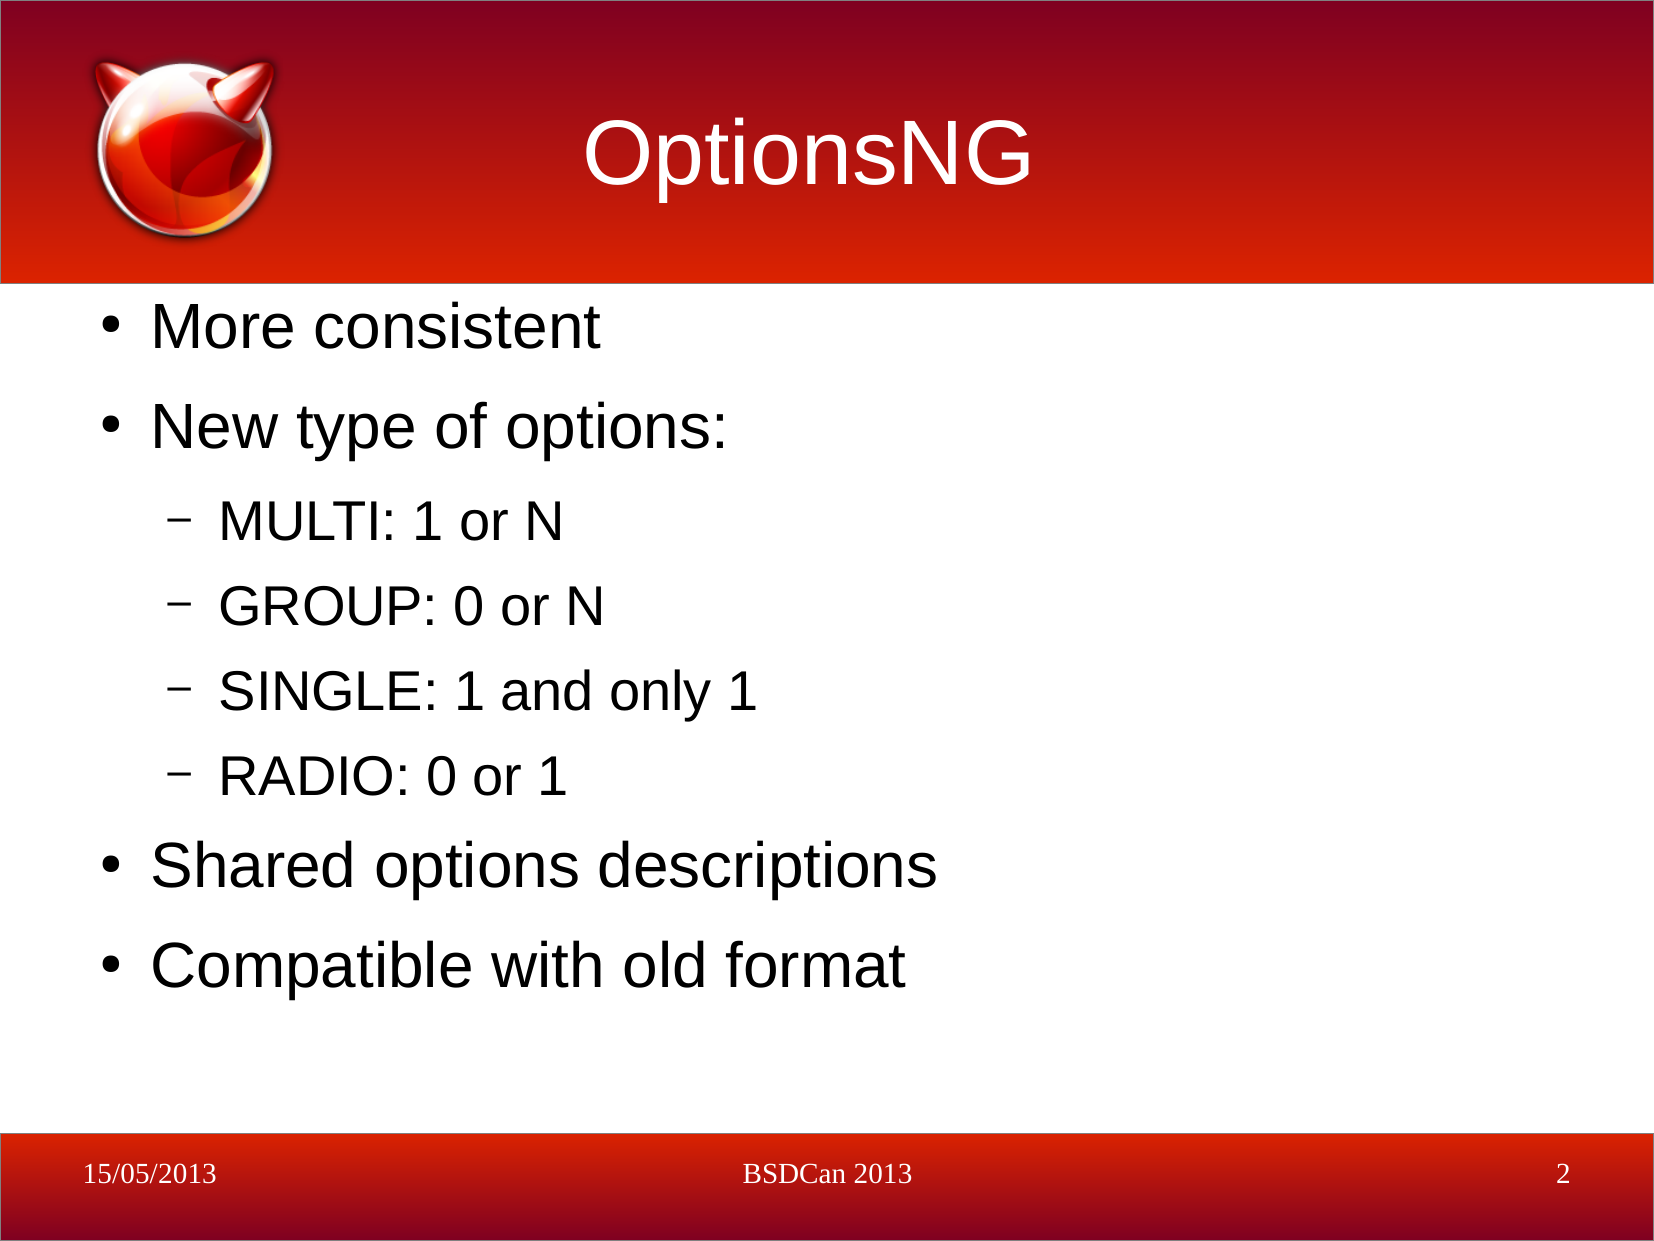

# OptionsNG
More consistent
New type of options:
MULTI: 1 or N
GROUP: 0 or N
SINGLE: 1 and only 1
RADIO: 0 or 1
Shared options descriptions
Compatible with old format
15/05/2013
BSDCan 2013
2